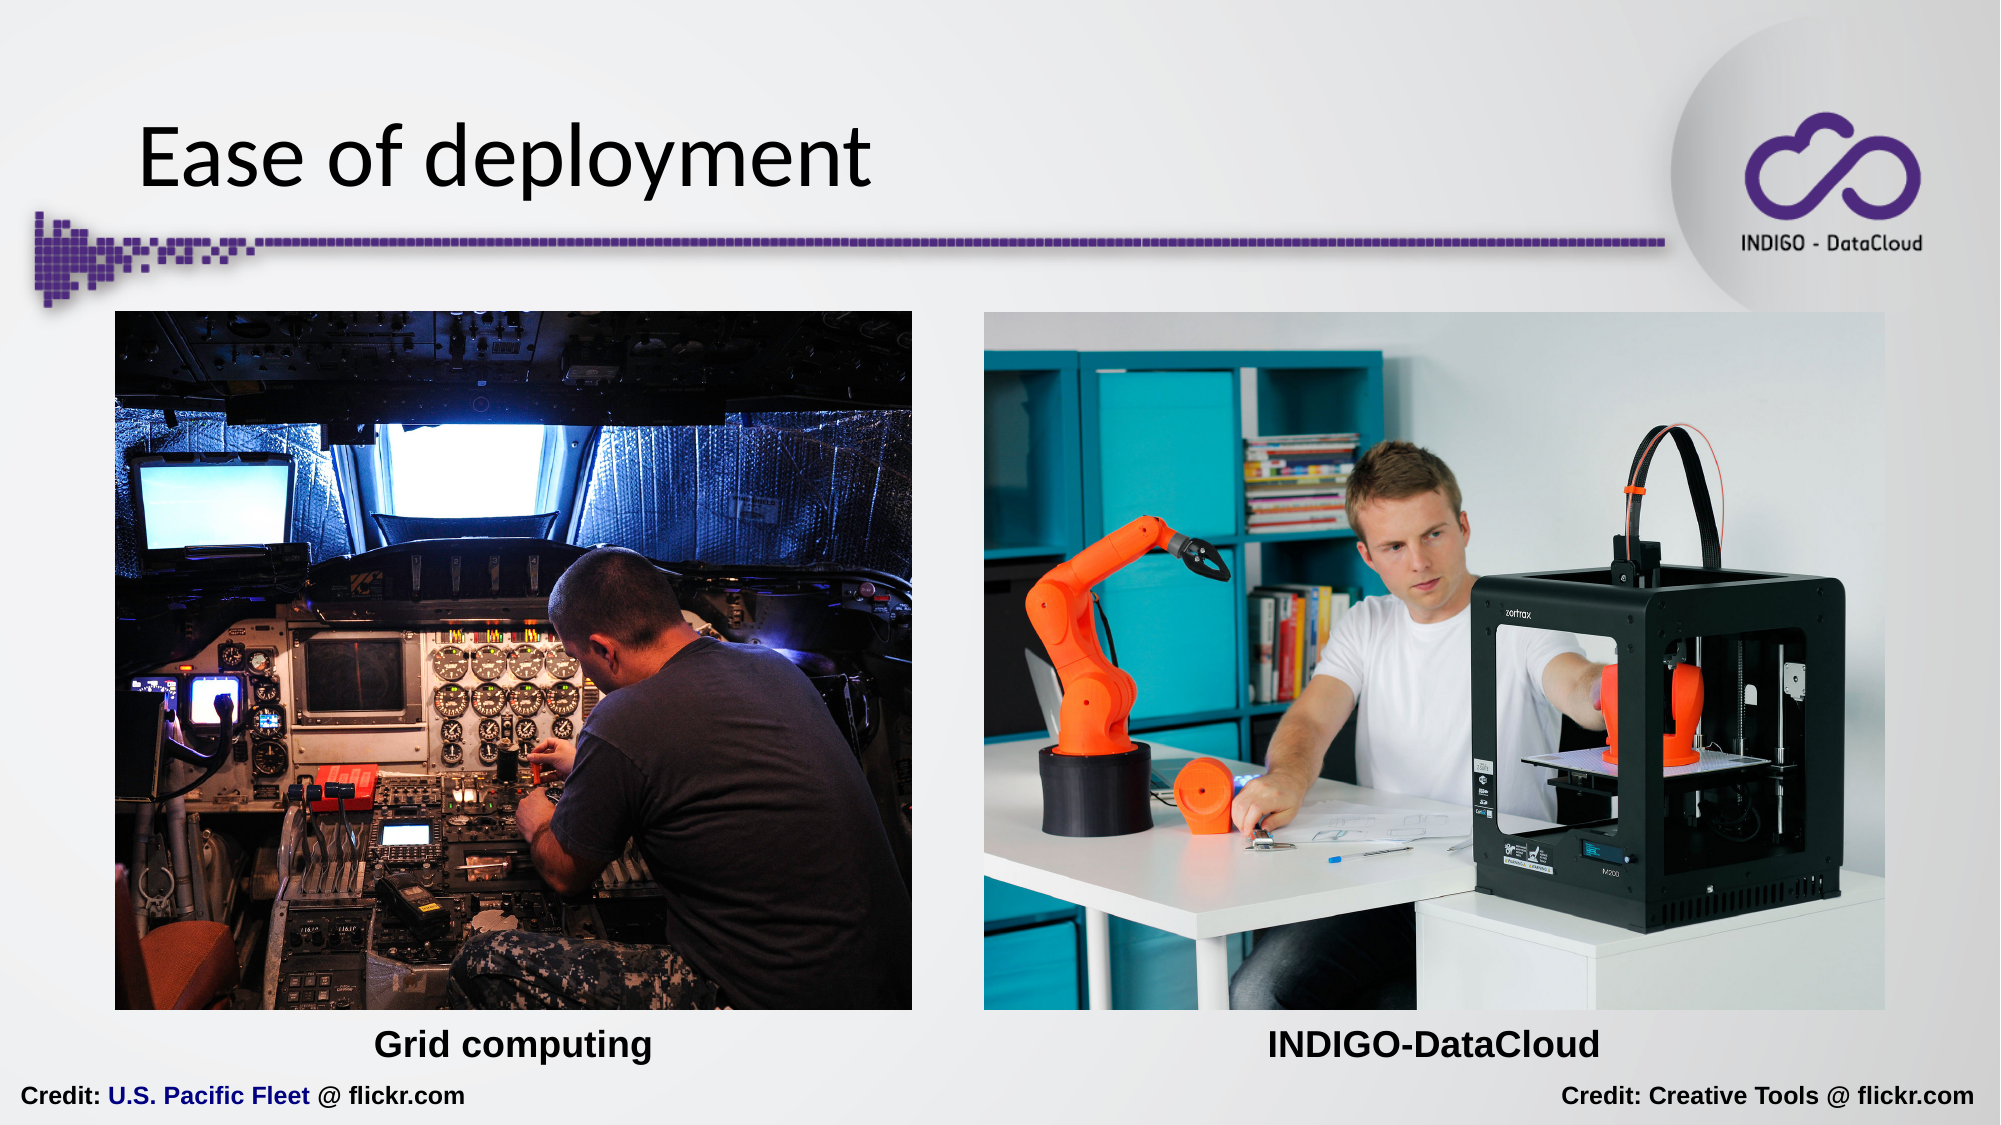

# Ease of deployment
Grid computing
INDIGO-DataCloud
Credit: U.S. Pacific Fleet @ flickr.com
Credit: Creative Tools @ flickr.com